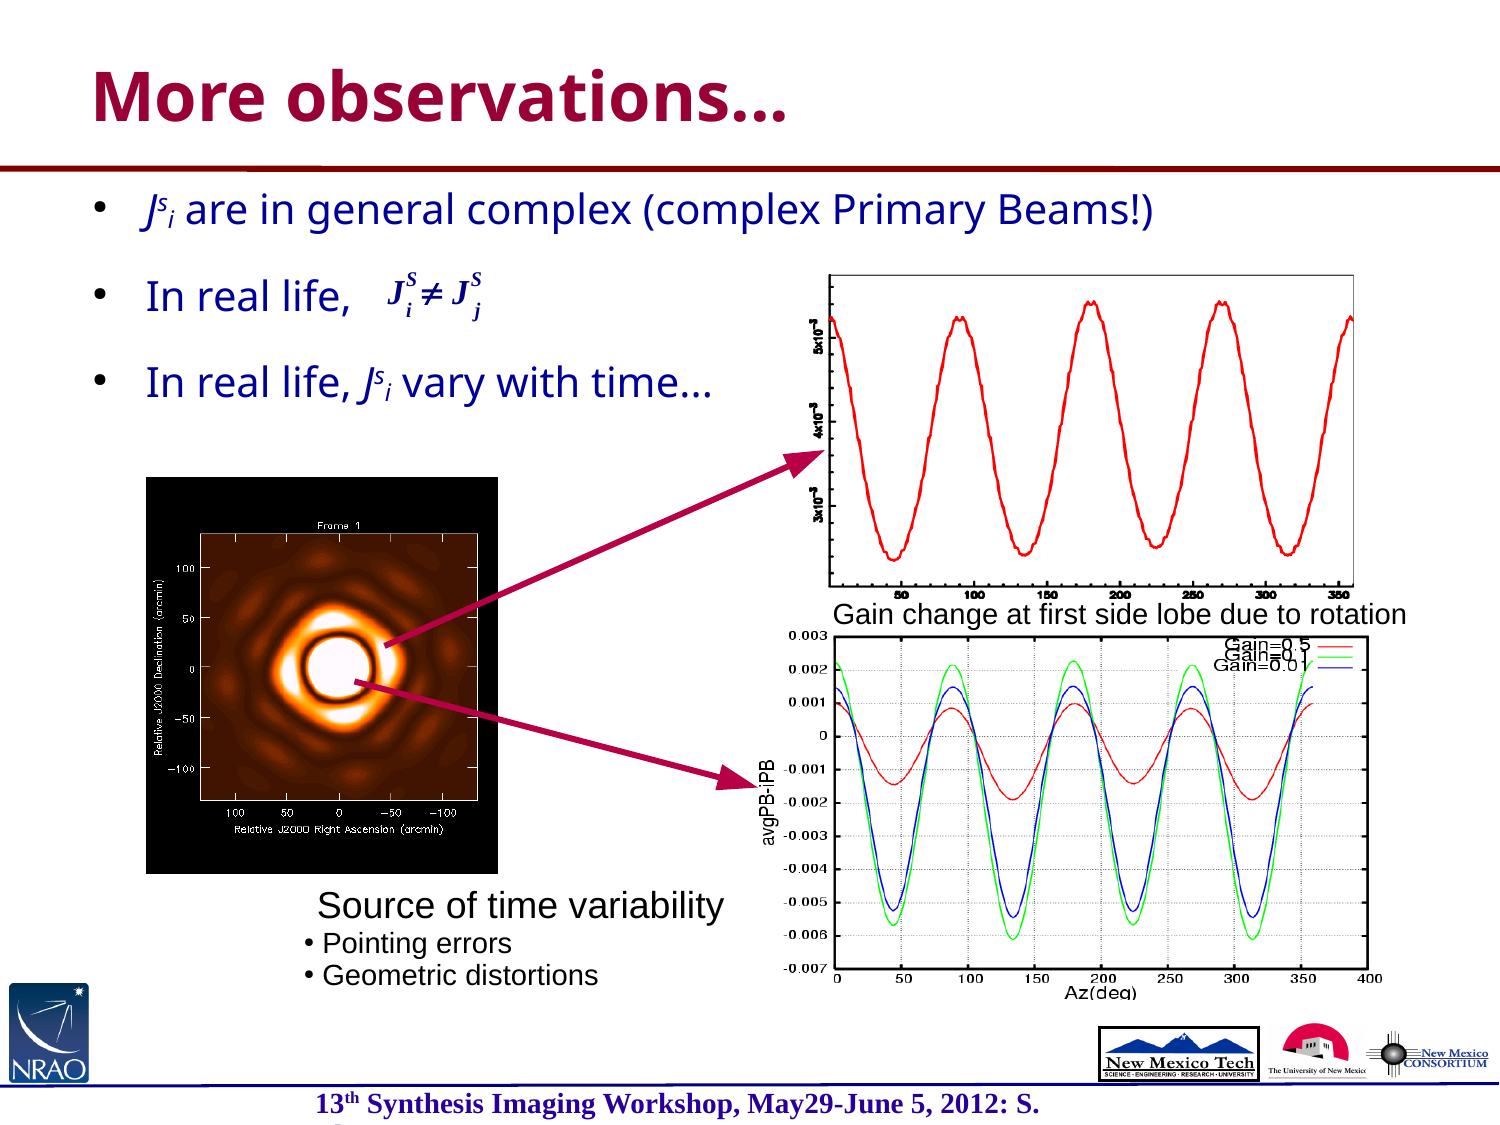

More observations...
# Jsi are in general complex (complex Primary Beams!)
In real life,
In real life, Jsi vary with time...
Gain change at first side lobe due to rotation
Source of time variability
 Pointing errors
 Geometric distortions
Cross hand power
pattern